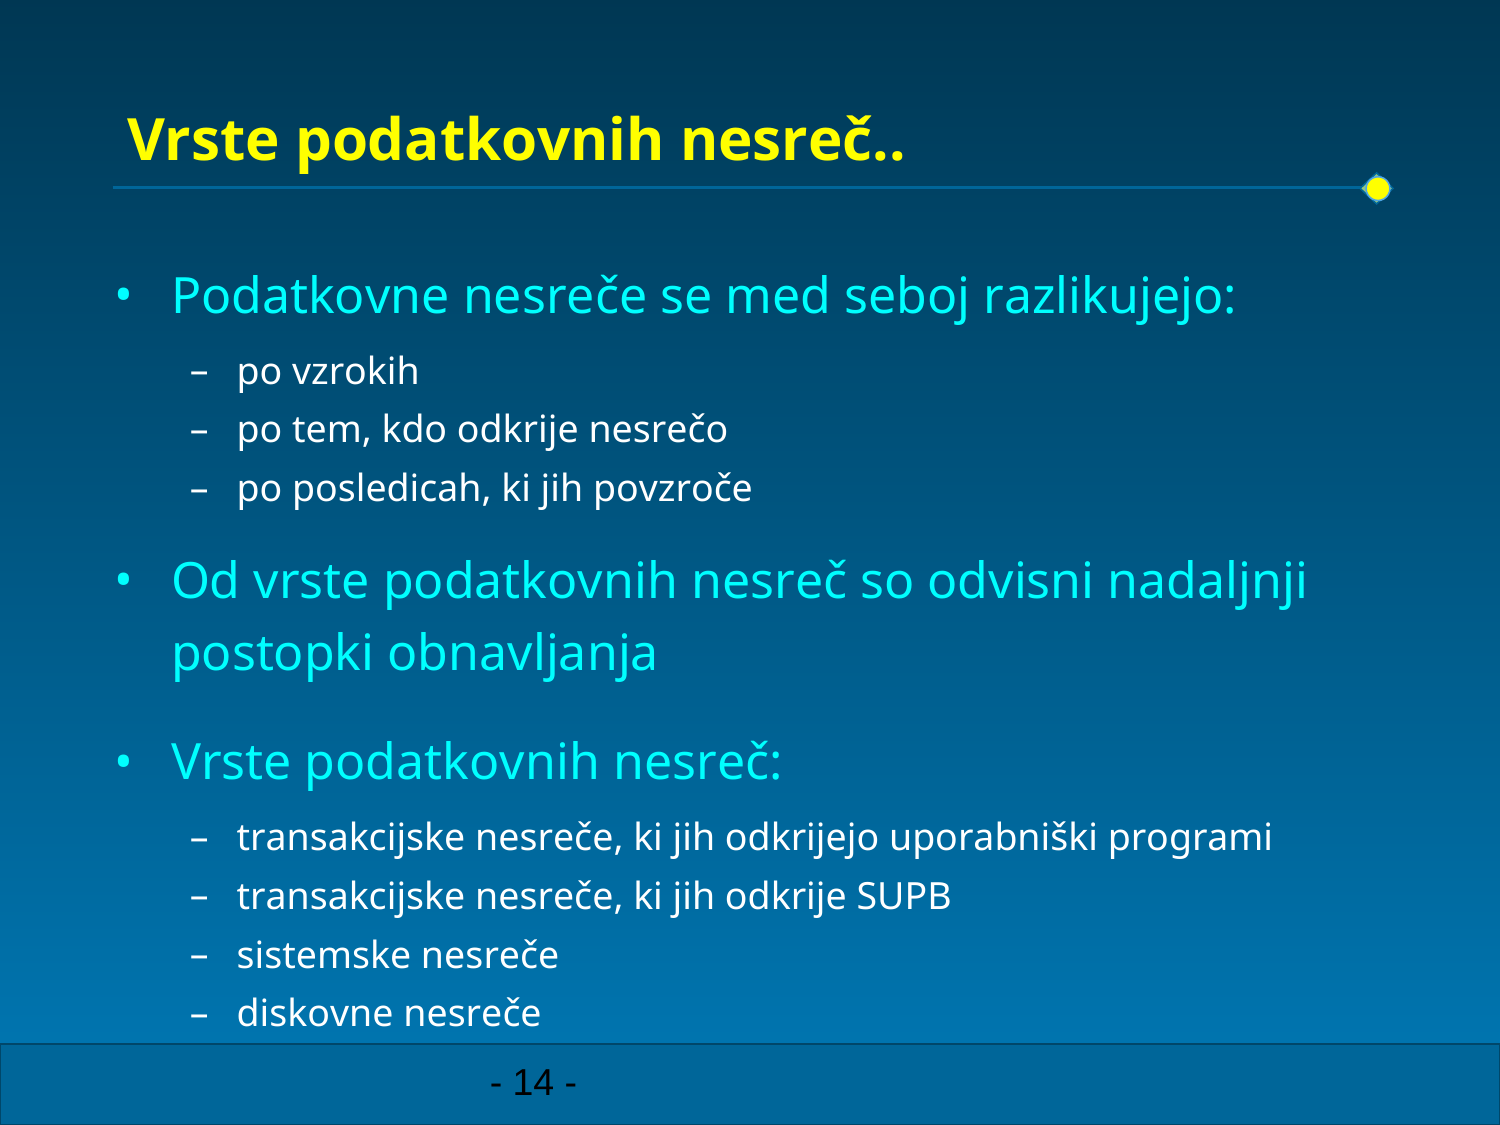

# Vrste podatkovnih nesreč..
Podatkovne nesreče se med seboj razlikujejo:
po vzrokih
po tem, kdo odkrije nesrečo
po posledicah, ki jih povzroče
Od vrste podatkovnih nesreč so odvisni nadaljnji postopki obnavljanja
Vrste podatkovnih nesreč:
transakcijske nesreče, ki jih odkrijejo uporabniški programi
transakcijske nesreče, ki jih odkrije SUPB
sistemske nesreče
diskovne nesreče